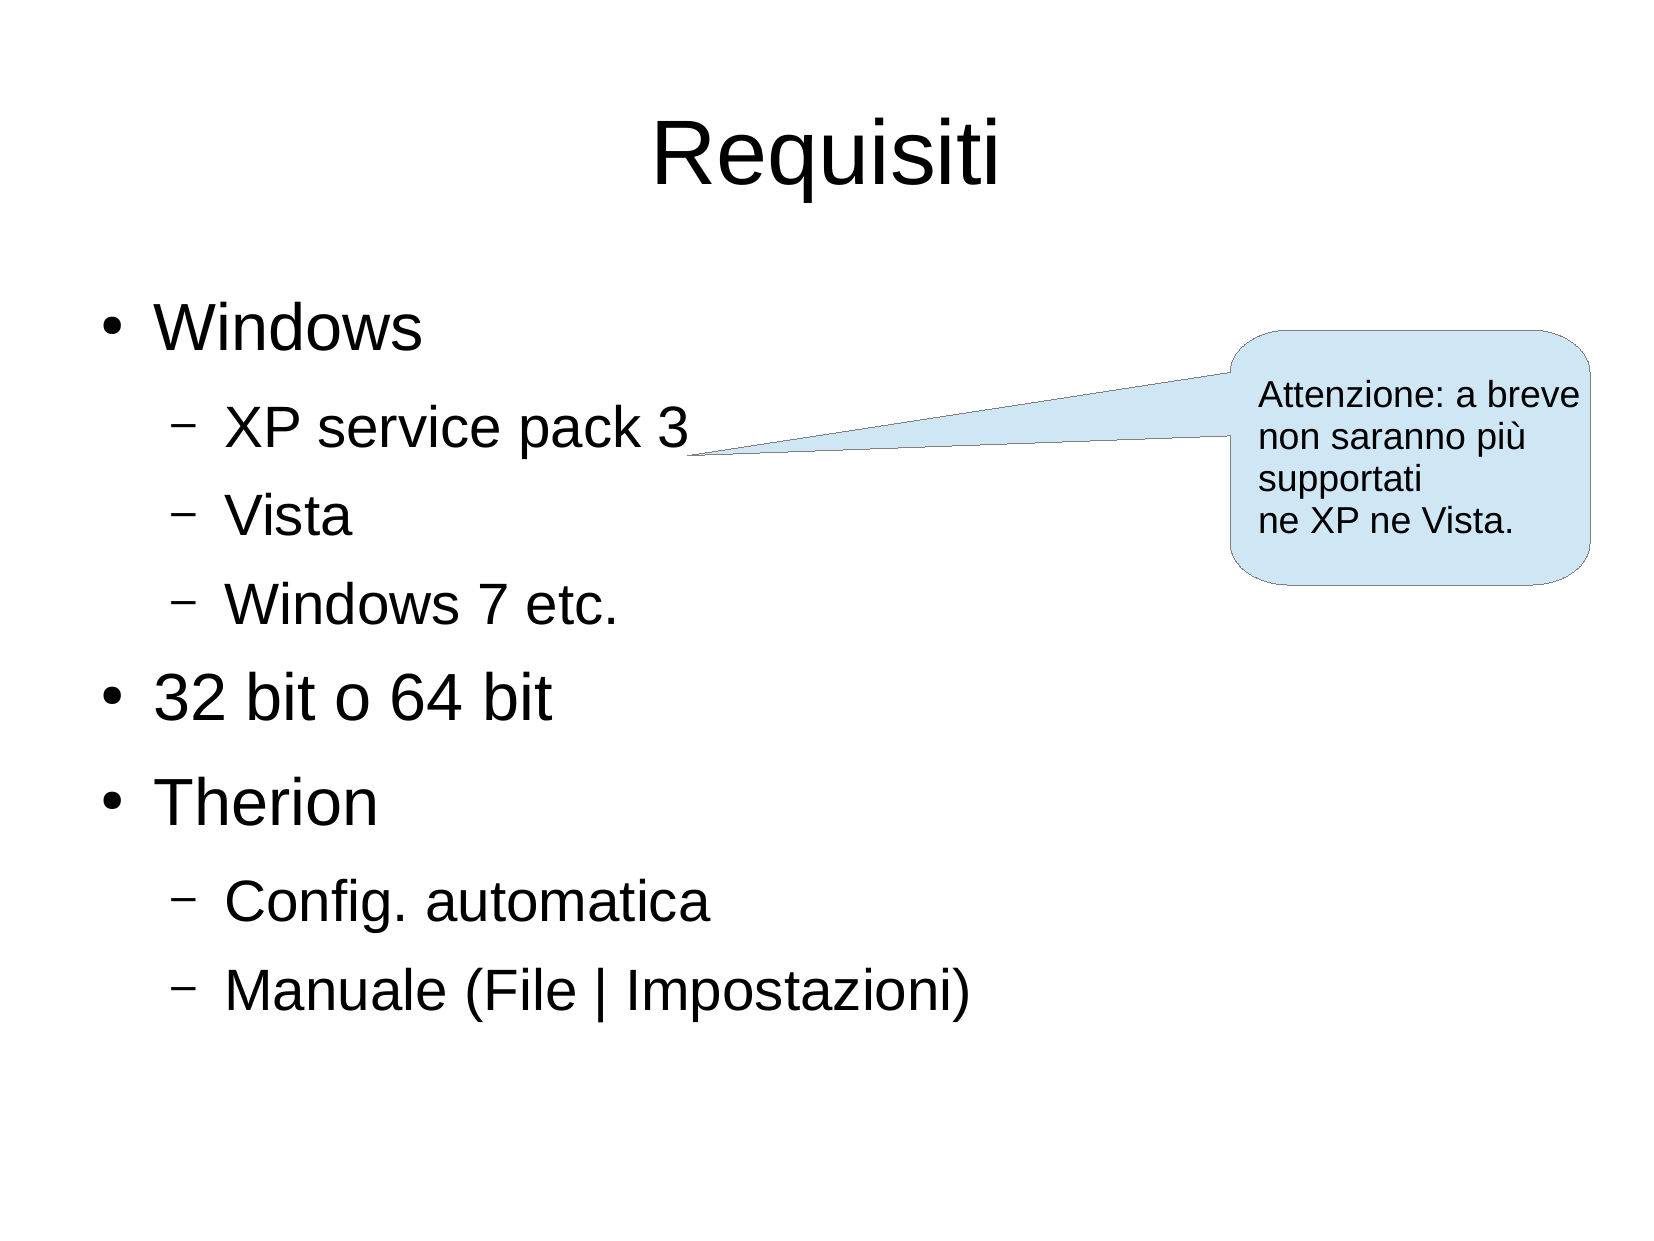

# Requisiti
Windows
XP service pack 3
Vista
Windows 7 etc.
32 bit o 64 bit
Therion
Config. automatica
Manuale (File | Impostazioni)
Attenzione: a breve
non saranno più
supportati
ne XP ne Vista.